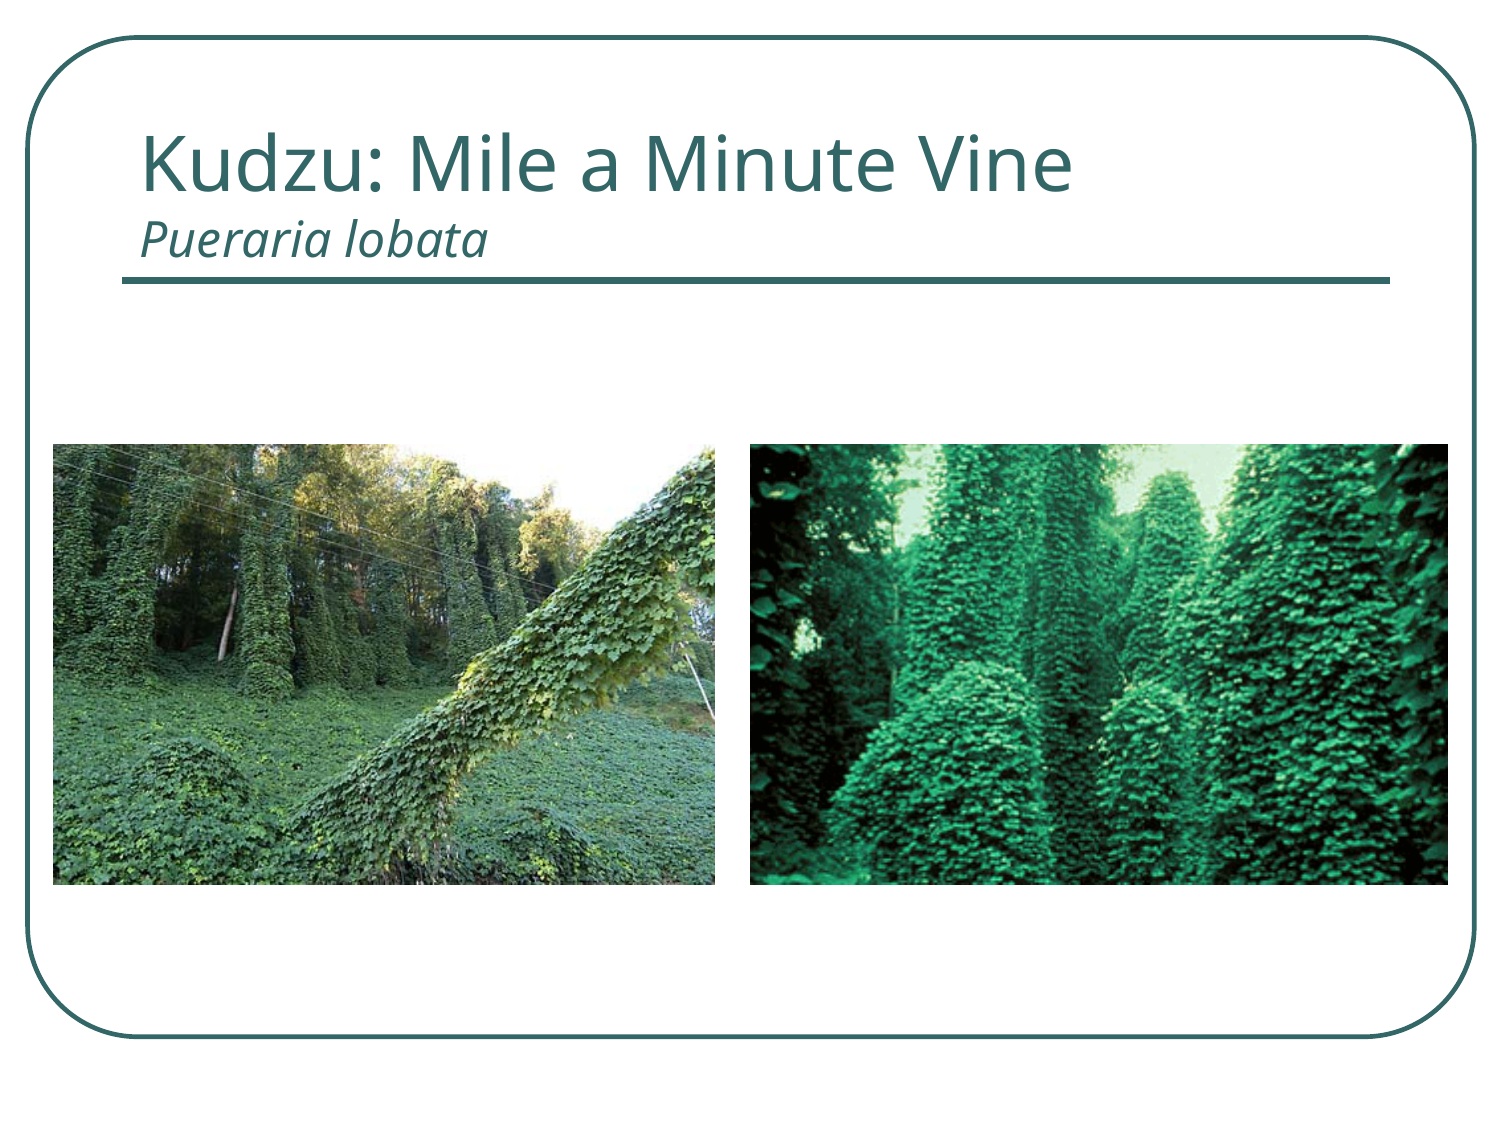

# Kudzu: Mile a Minute Vine Pueraria lobata